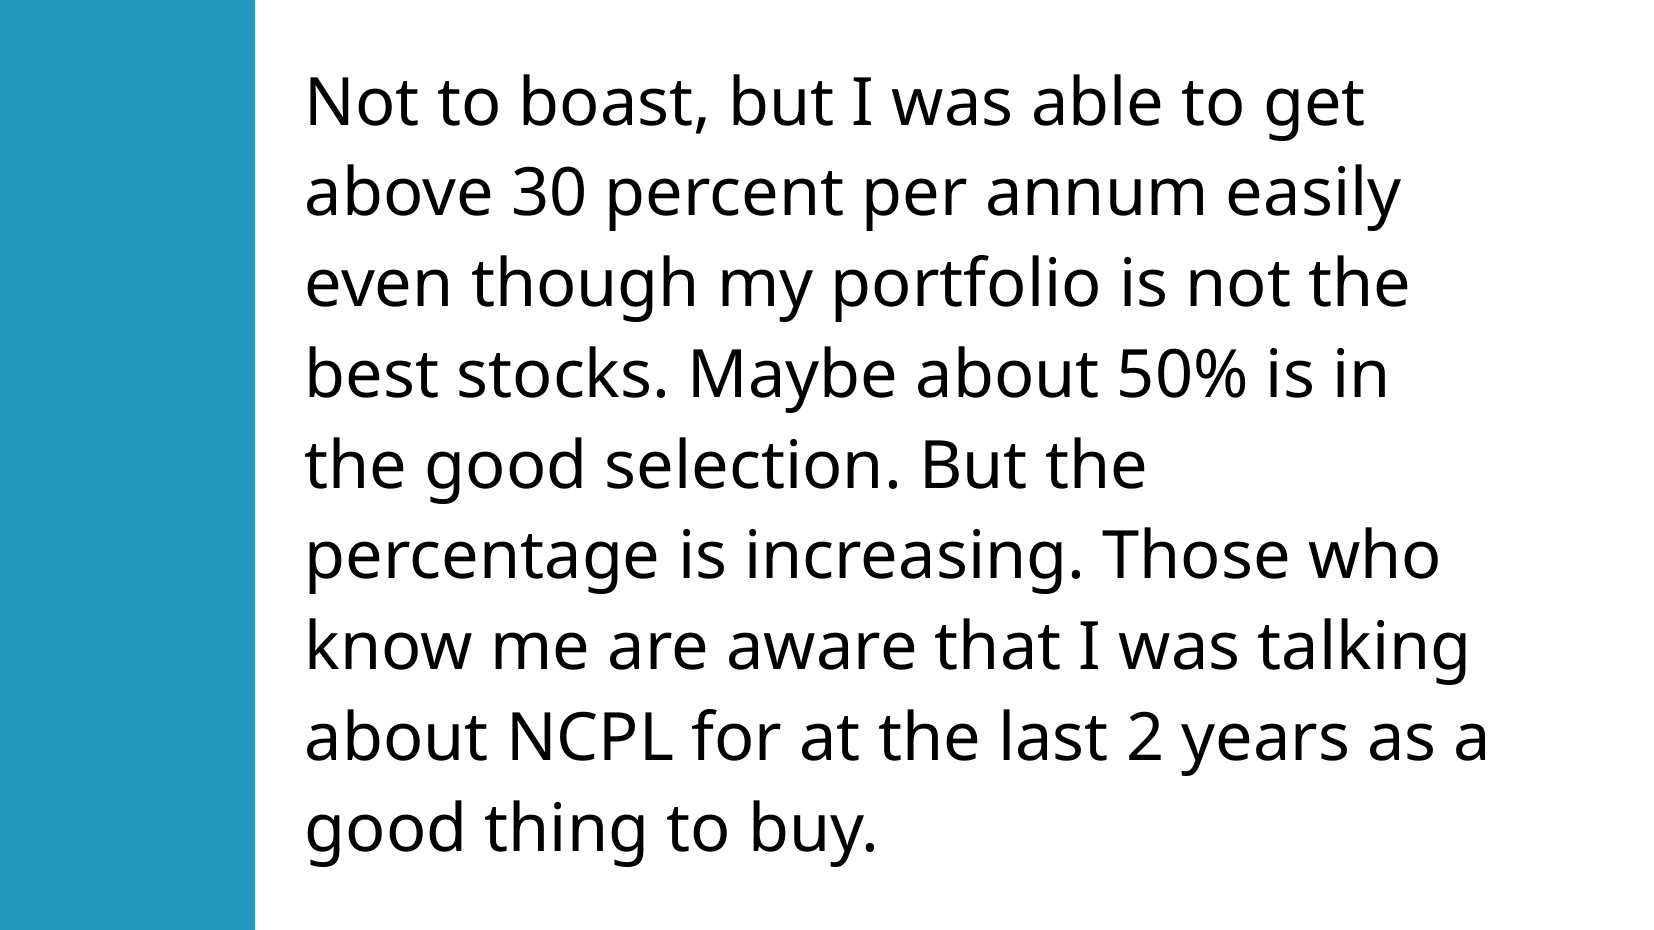

# Not to boast, but I was able to get above 30 percent per annum easily even though my portfolio is not the best stocks. Maybe about 50% is in the good selection. But the percentage is increasing. Those who know me are aware that I was talking about NCPL for at the last 2 years as a good thing to buy.